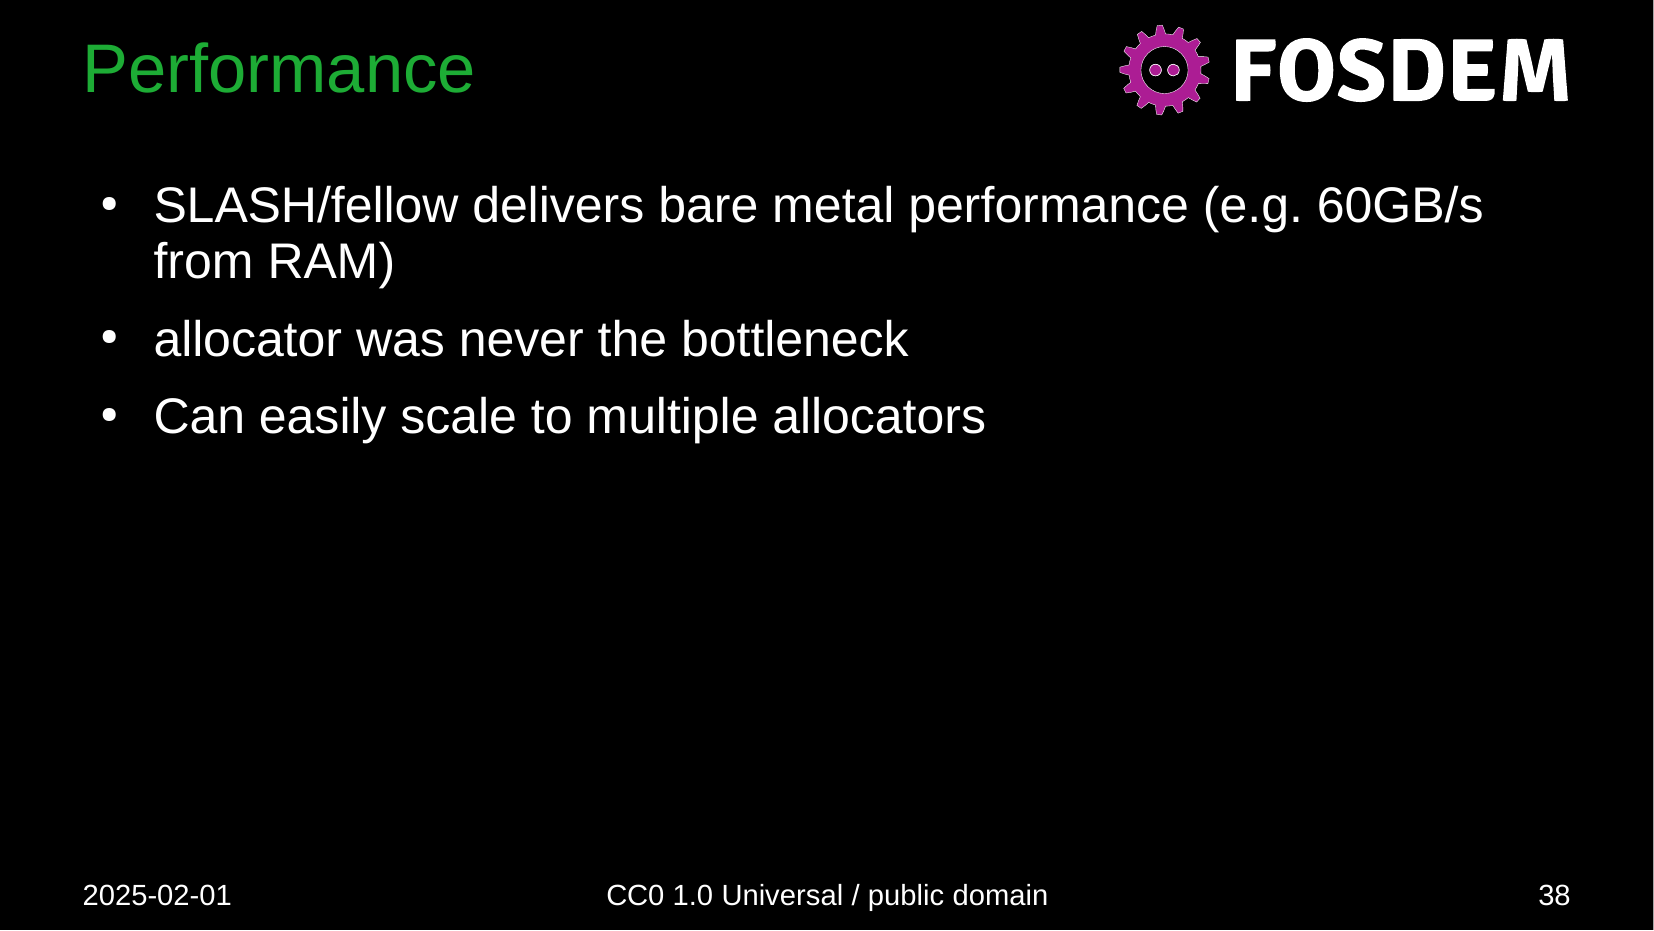

# Performance
SLASH/fellow delivers bare metal performance (e.g. 60GB/s from RAM)
allocator was never the bottleneck
Can easily scale to multiple allocators
2025-02-01
CC0 1.0 Universal / public domain
38